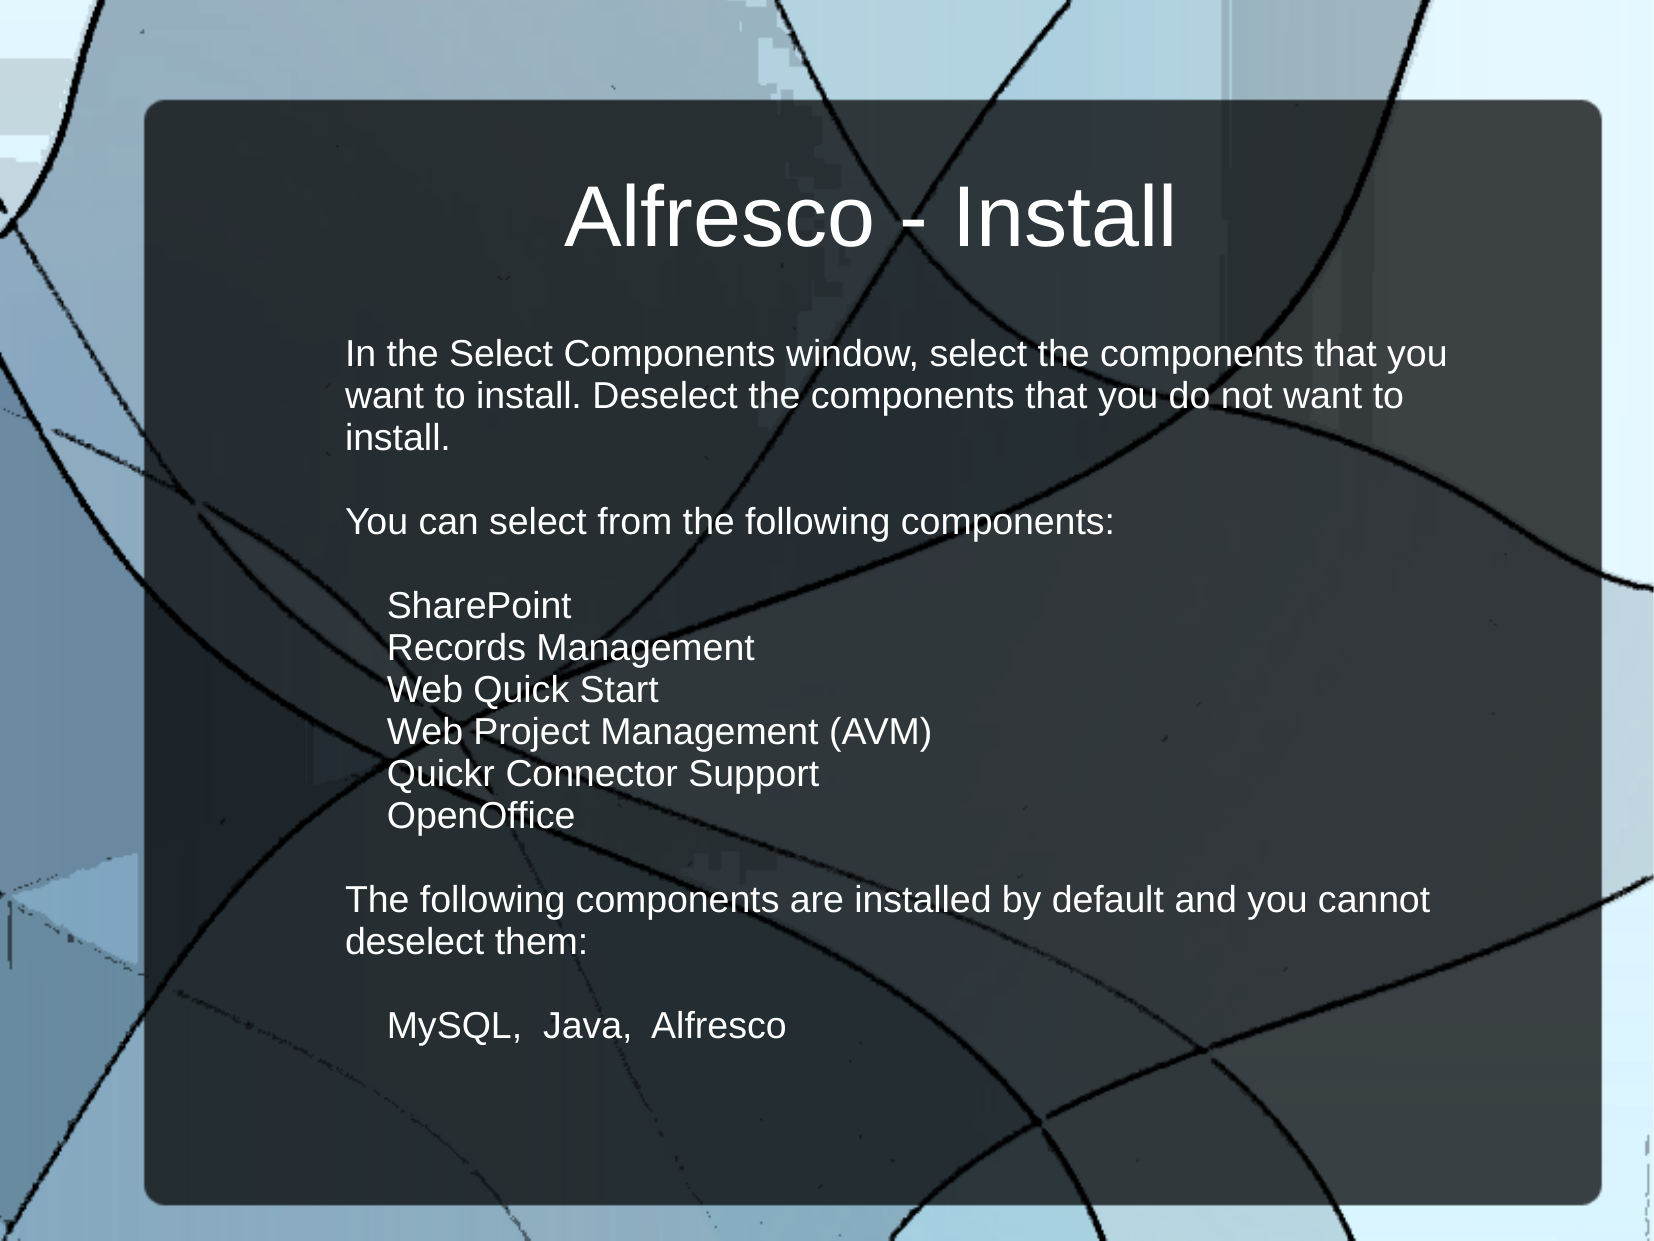

# Alfresco - Install
In the Select Components window, select the components that you want to install. Deselect the components that you do not want to install.
You can select from the following components:
 SharePoint
 Records Management
 Web Quick Start
 Web Project Management (AVM)
 Quickr Connector Support
 OpenOffice
The following components are installed by default and you cannot deselect them:
 MySQL, Java, Alfresco